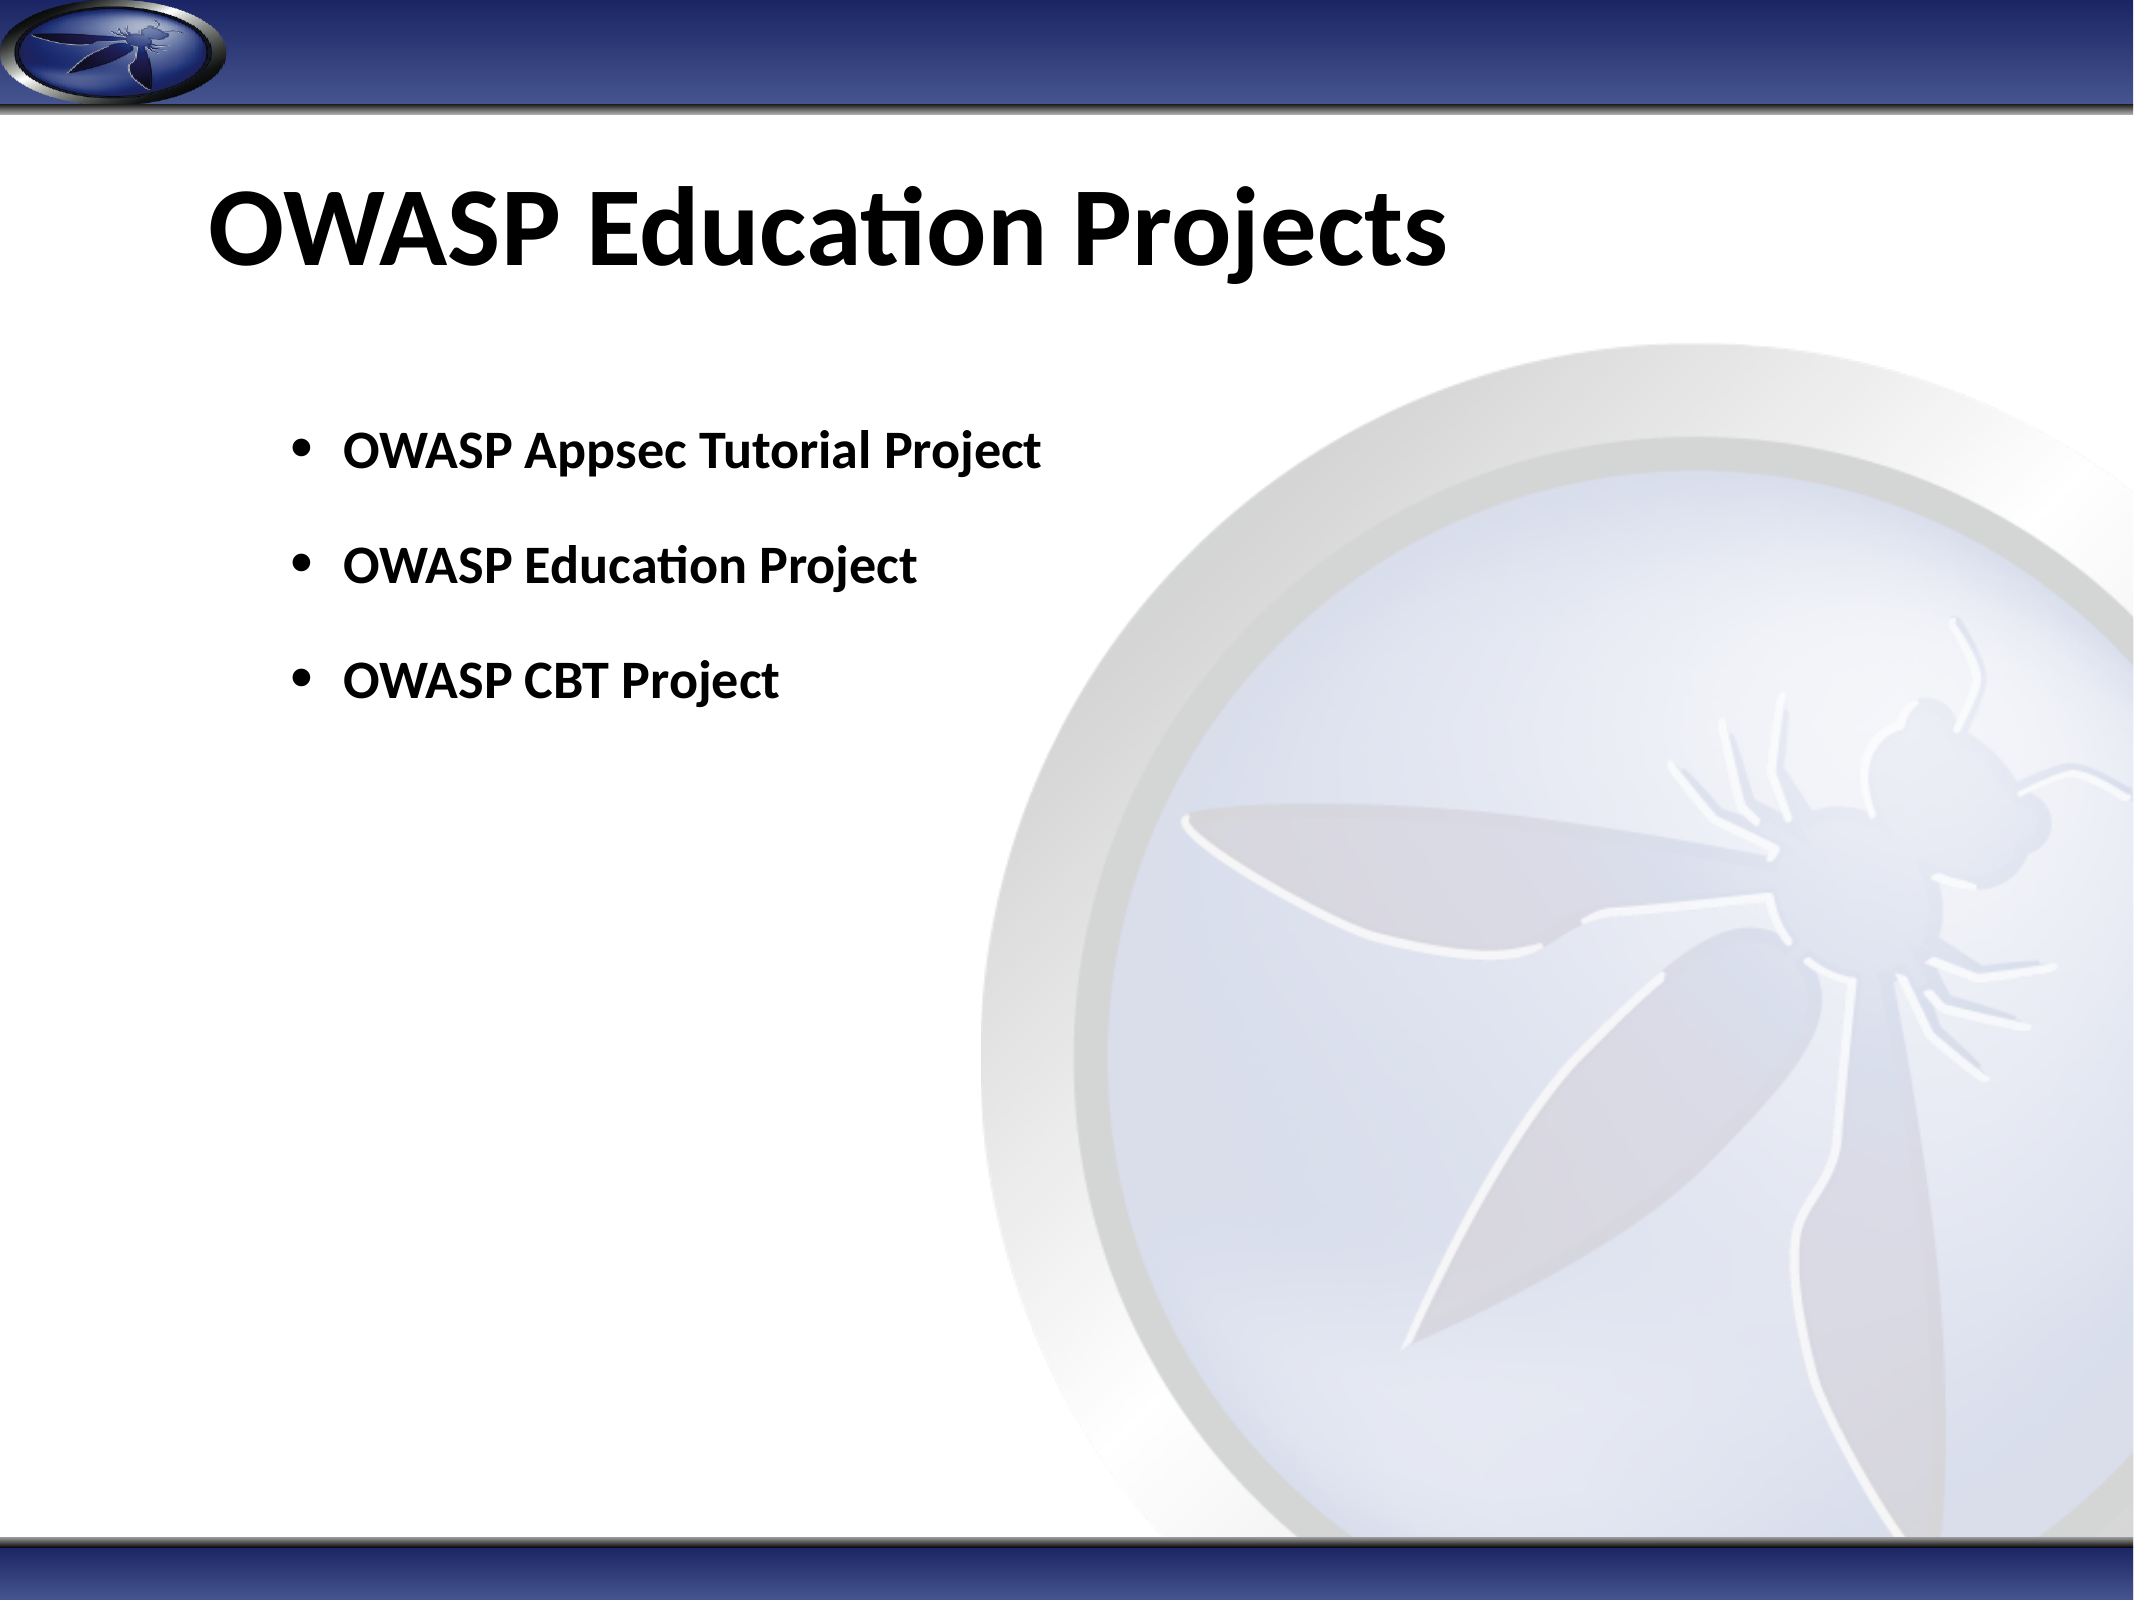

# OWASP Education Projects
OWASP Appsec Tutorial Project
OWASP Education Project
OWASP CBT Project